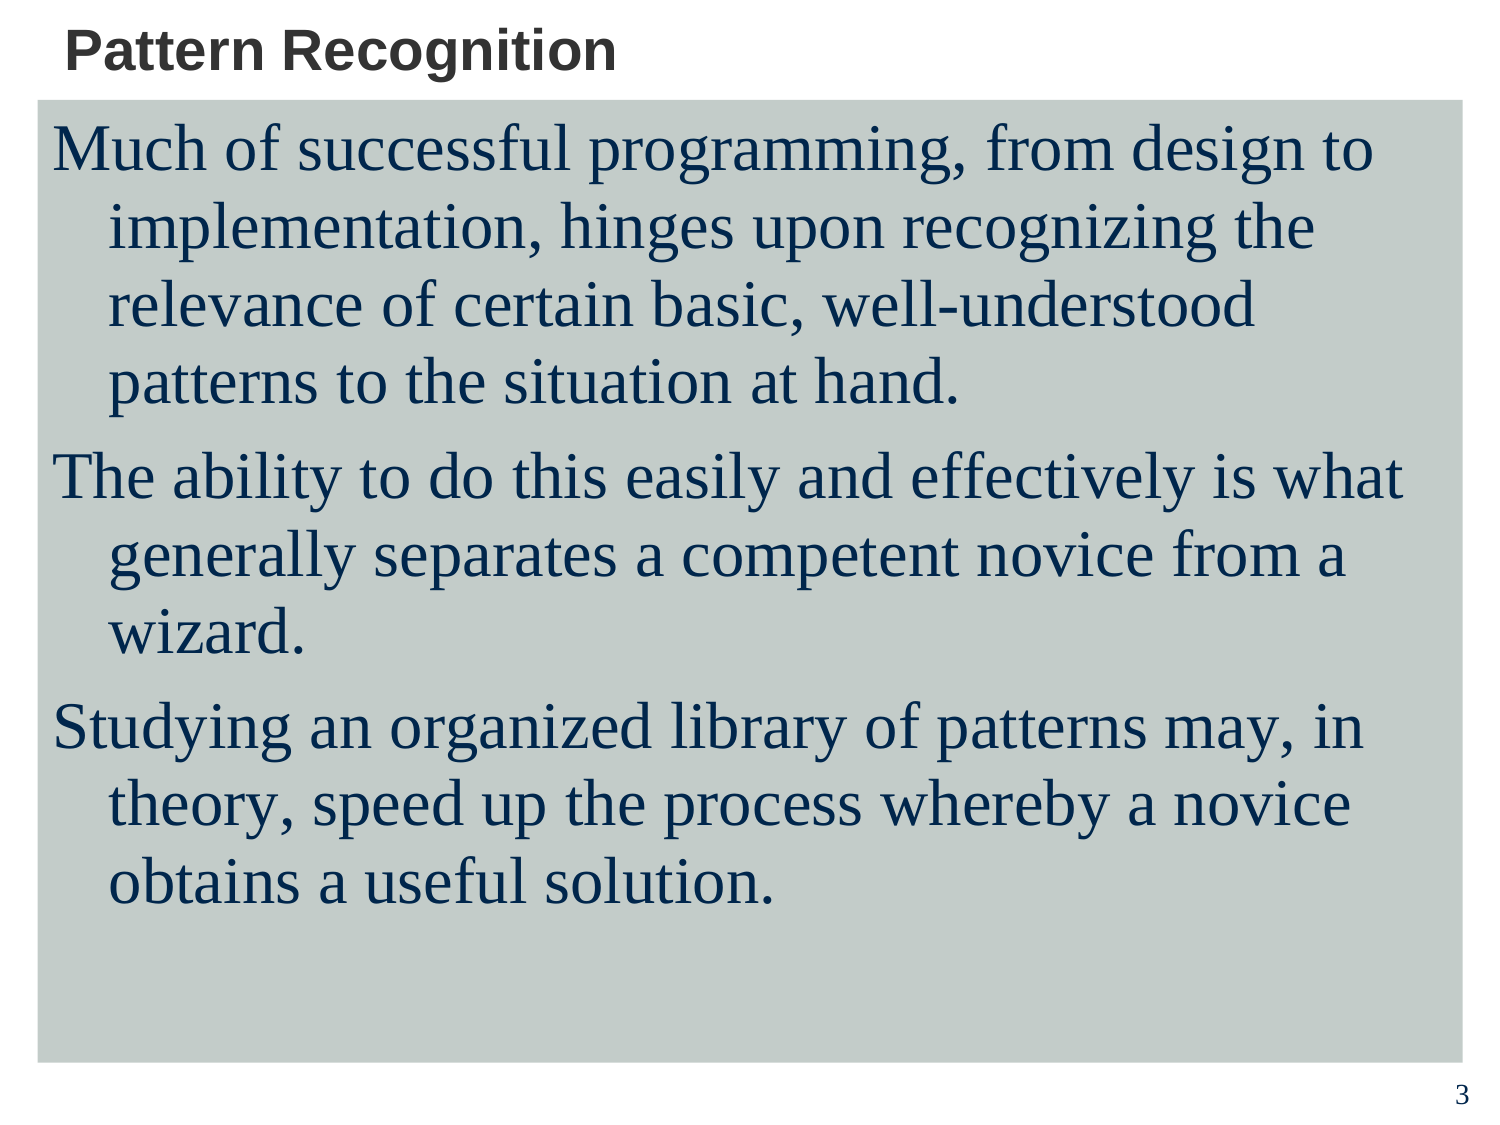

# Pattern Recognition
Much of successful programming, from design to implementation, hinges upon recognizing the relevance of certain basic, well-understood patterns to the situation at hand.
The ability to do this easily and effectively is what generally separates a competent novice from a wizard.
Studying an organized library of patterns may, in theory, speed up the process whereby a novice obtains a useful solution.